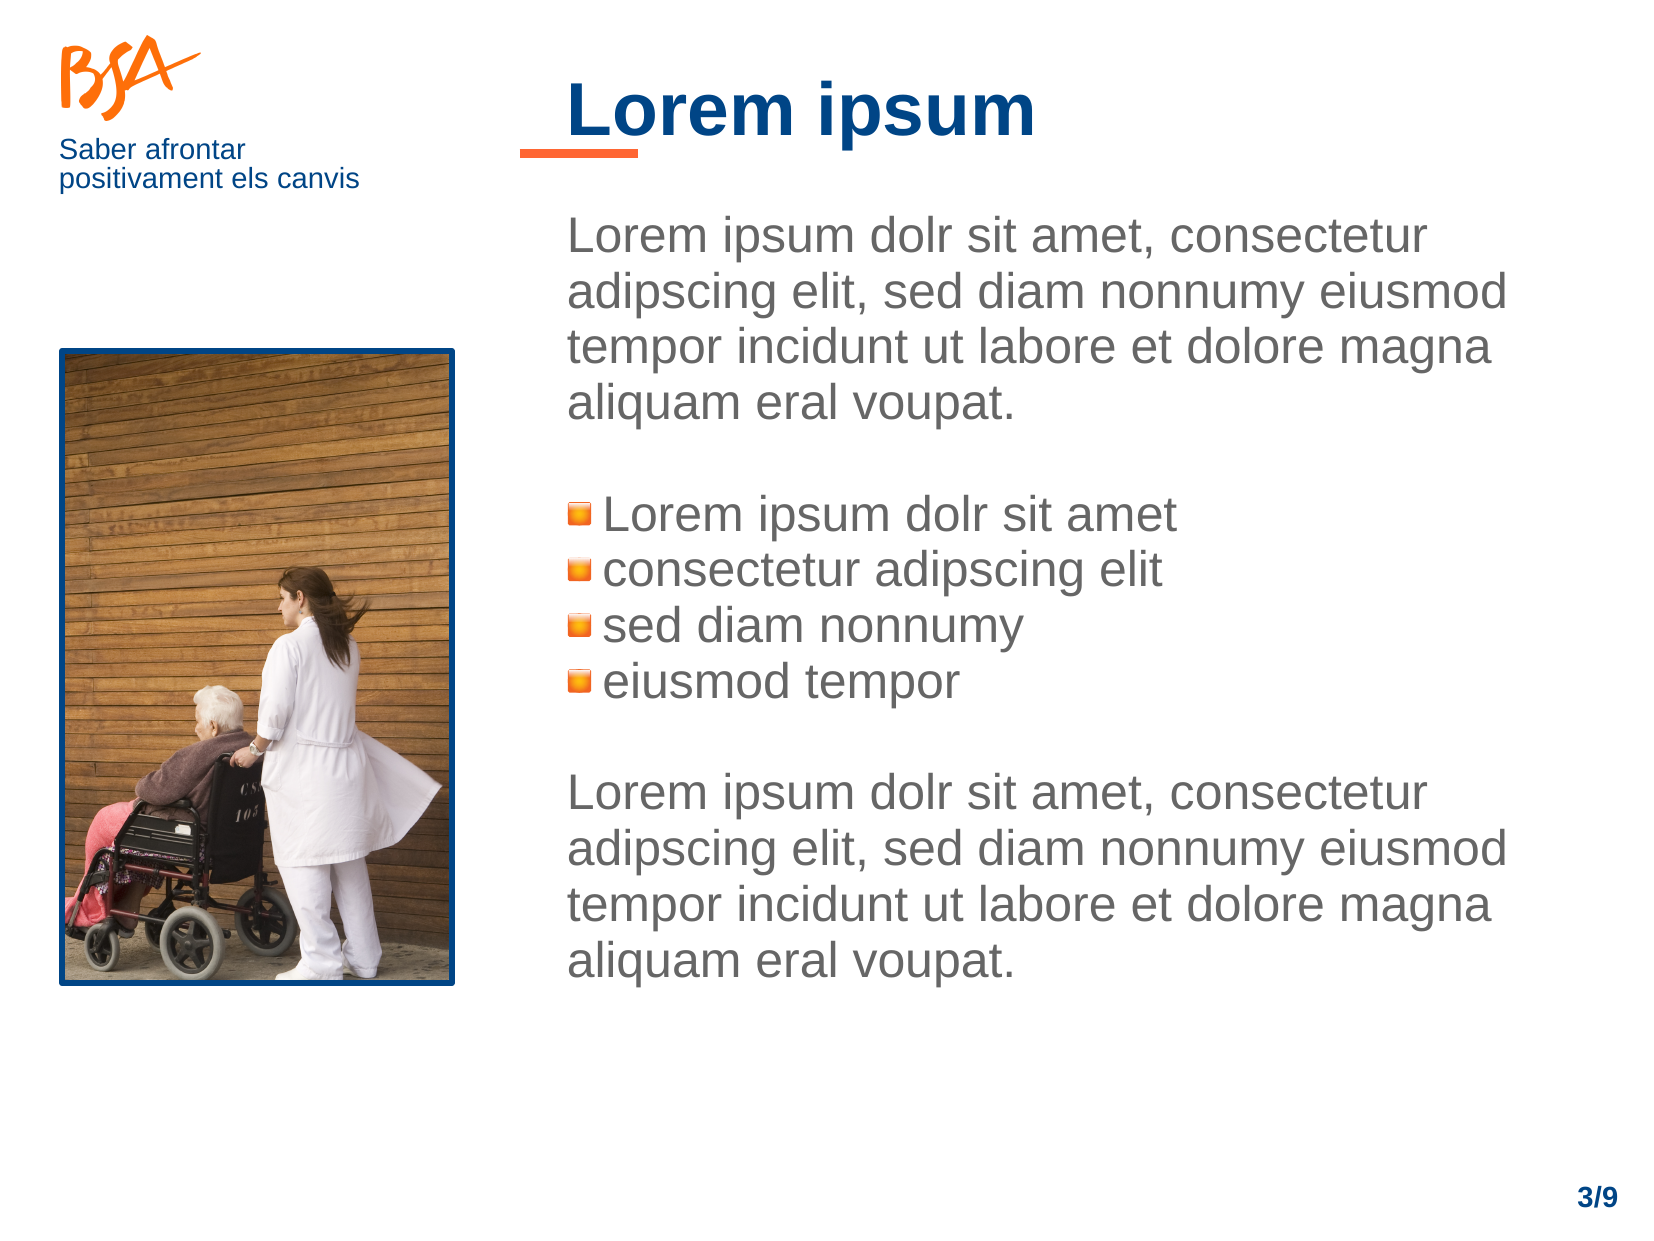

Lorem ipsum
Lorem ipsum dolr sit amet, consectetur adipscing elit, sed diam nonnumy eiusmod tempor incidunt ut labore et dolore magna aliquam eral voupat.
Lorem ipsum dolr sit amet
consectetur adipscing elit
sed diam nonnumy
eiusmod tempor
Lorem ipsum dolr sit amet, consectetur adipscing elit, sed diam nonnumy eiusmod tempor incidunt ut labore et dolore magna aliquam eral voupat.
# Saber afrontar
positivament els canvis
3